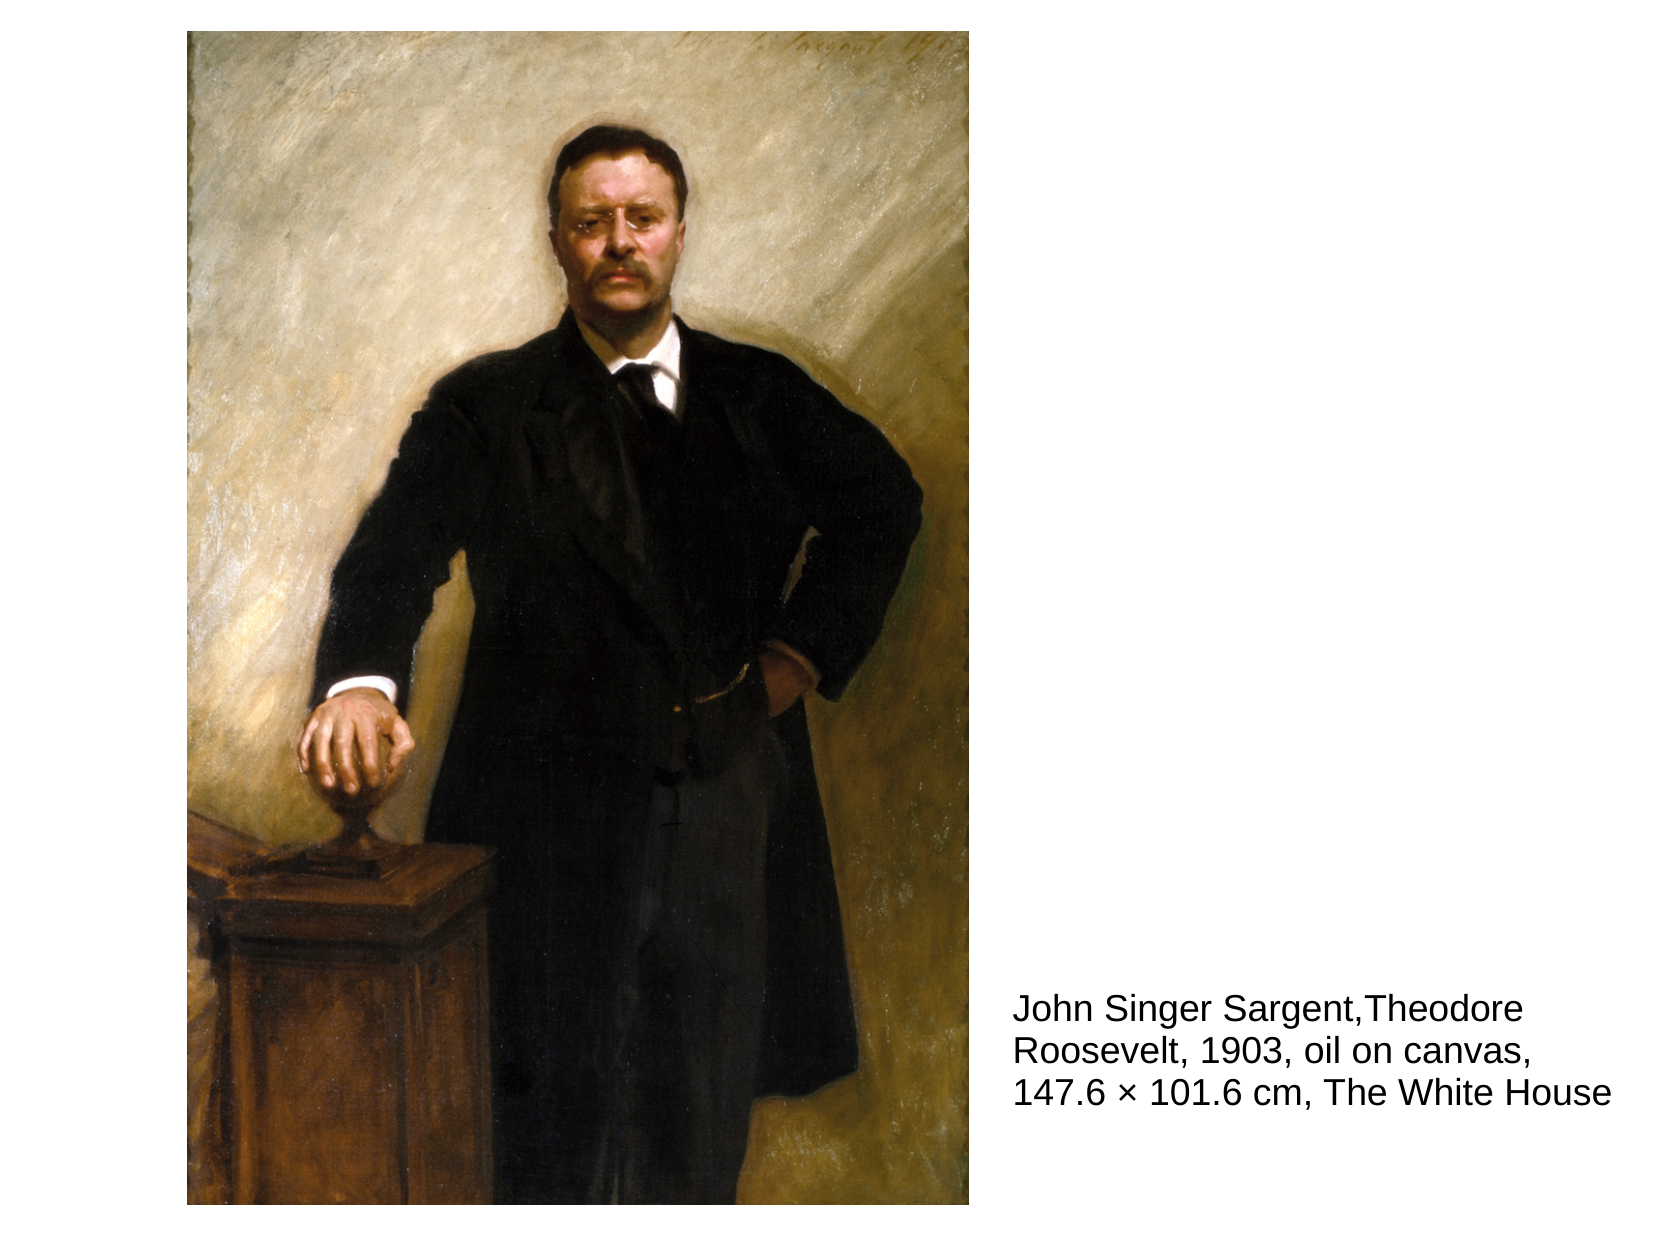

John Singer Sargent,Theodore
Roosevelt, 1903, oil on canvas,
147.6 × 101.6 cm, The White House